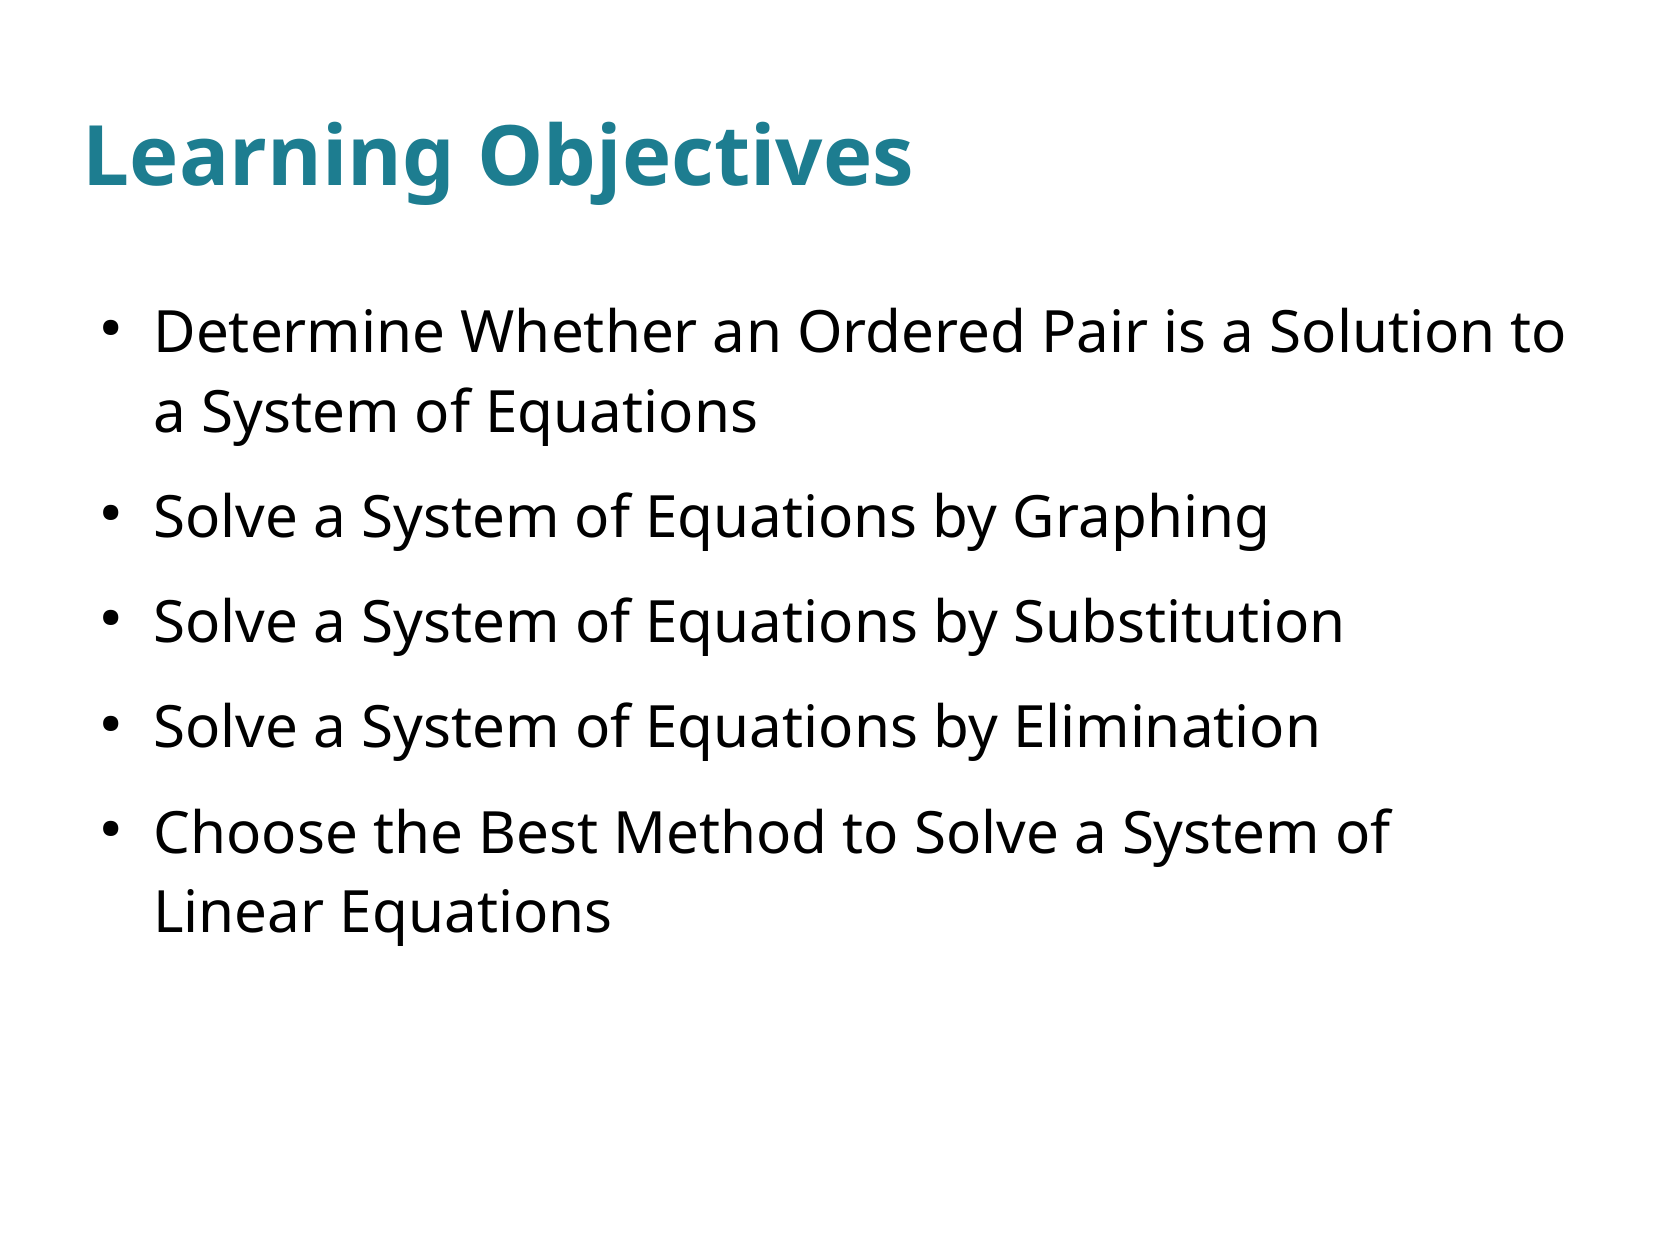

# Learning Objectives
Determine Whether an Ordered Pair is a Solution to a System of Equations
Solve a System of Equations by Graphing
Solve a System of Equations by Substitution
Solve a System of Equations by Elimination
Choose the Best Method to Solve a System of Linear Equations